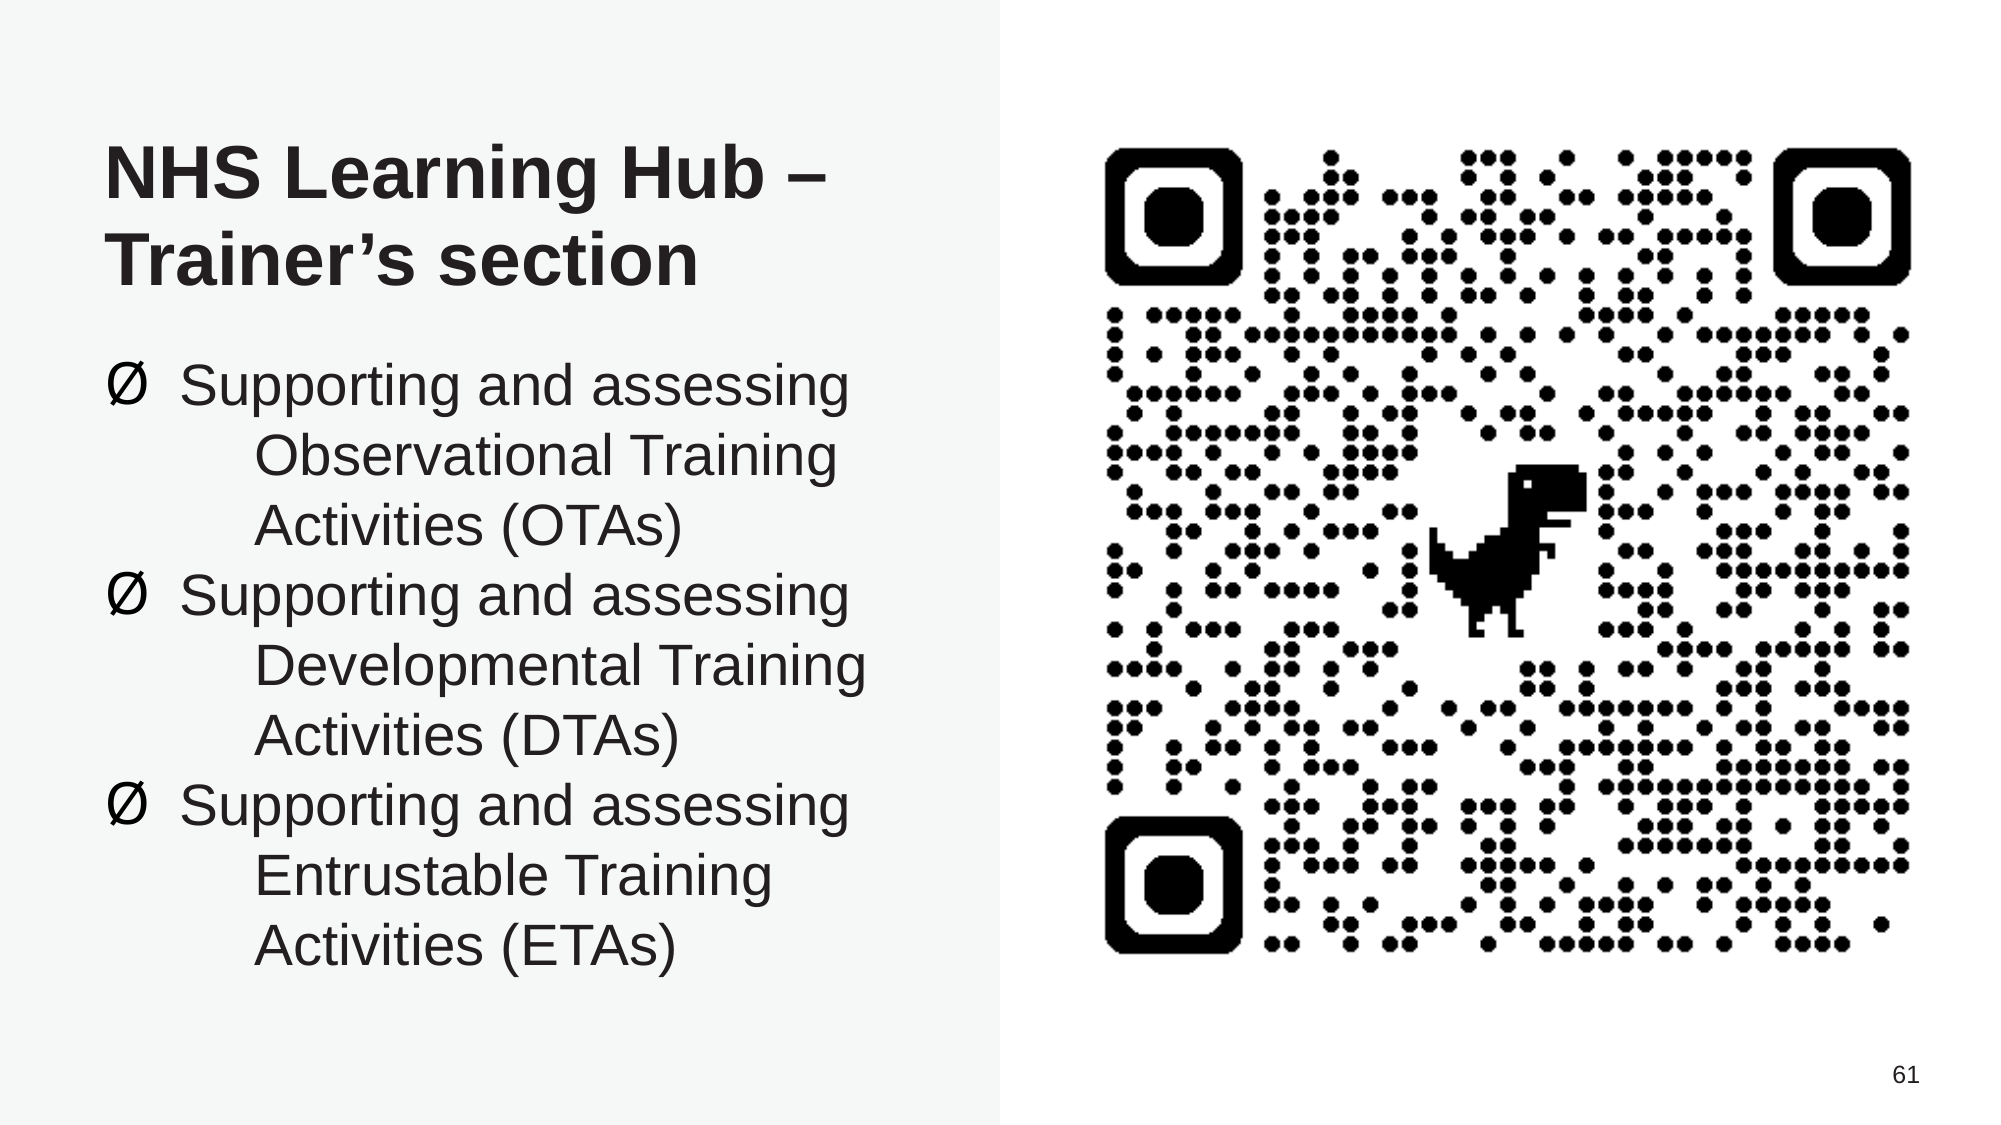

# NHS Learning Hub – Trainer’s section
Supporting and assessing Observational Training Activities (OTAs)
Supporting and assessing Developmental Training Activities (DTAs)
Supporting and assessing Entrustable Training Activities (ETAs)